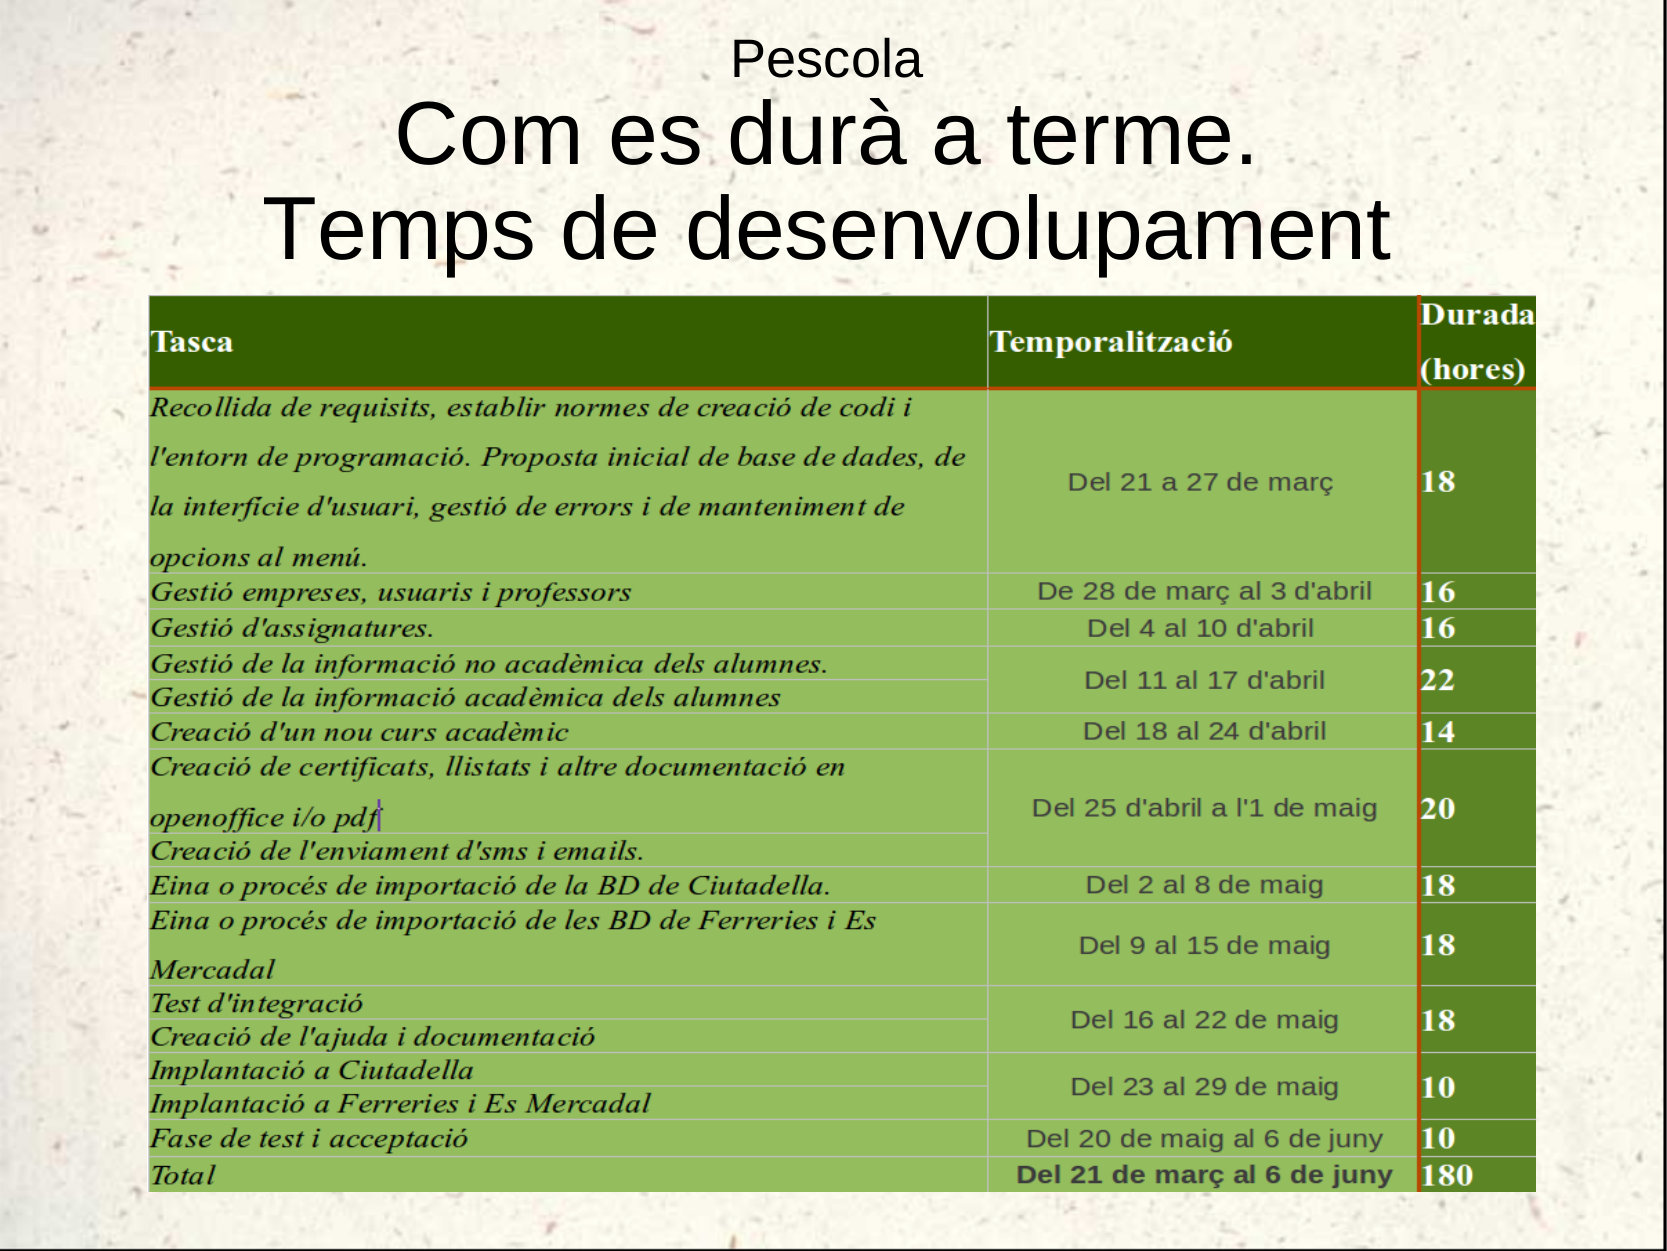

# Pescola Com es durà a terme. Temps de desenvolupament